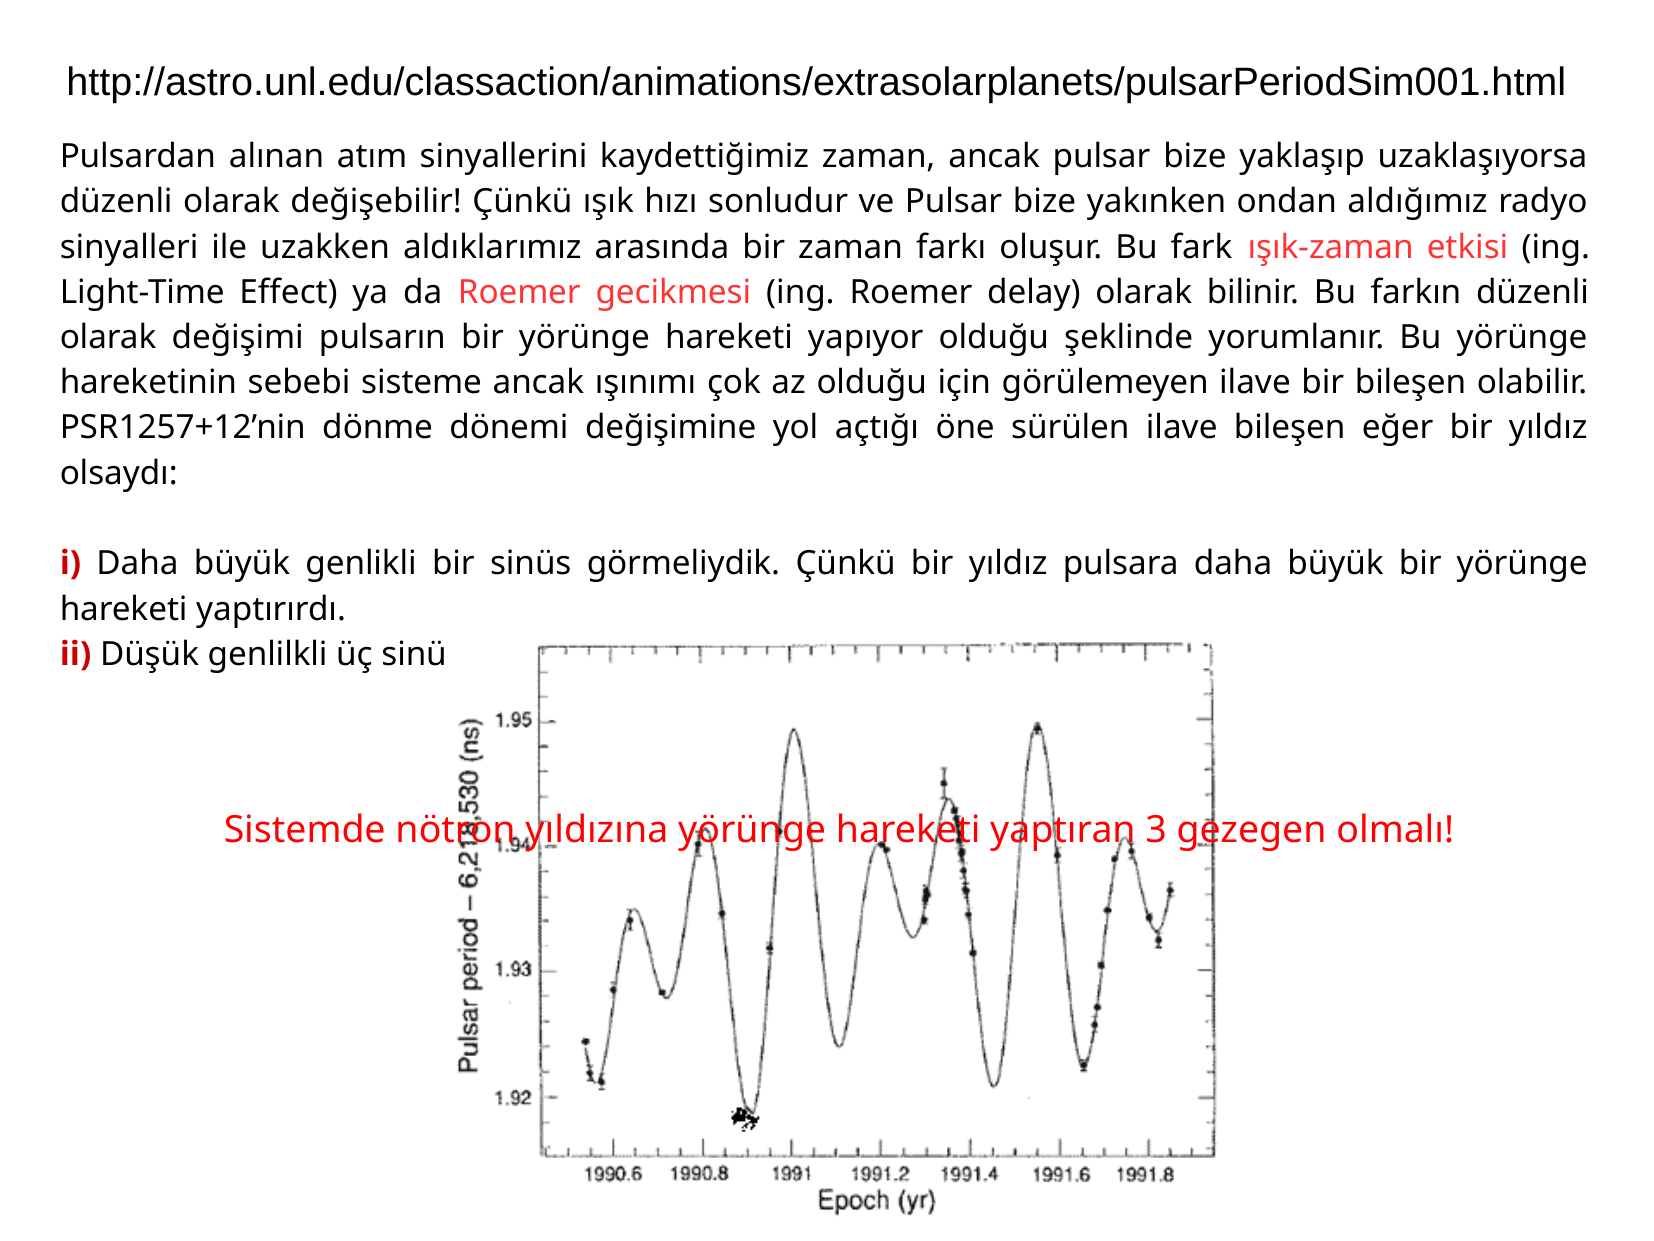

http://astro.unl.edu/classaction/animations/extrasolarplanets/pulsarPeriodSim001.html
Pulsardan alınan atım sinyallerini kaydettiğimiz zaman, ancak pulsar bize yaklaşıp uzaklaşıyorsa düzenli olarak değişebilir! Çünkü ışık hızı sonludur ve Pulsar bize yakınken ondan aldığımız radyo sinyalleri ile uzakken aldıklarımız arasında bir zaman farkı oluşur. Bu fark ışık-zaman etkisi (ing. Light-Time Effect) ya da Roemer gecikmesi (ing. Roemer delay) olarak bilinir. Bu farkın düzenli olarak değişimi pulsarın bir yörünge hareketi yapıyor olduğu şeklinde yorumlanır. Bu yörünge hareketinin sebebi sisteme ancak ışınımı çok az olduğu için görülemeyen ilave bir bileşen olabilir. PSR1257+12’nin dönme dönemi değişimine yol açtığı öne sürülen ilave bileşen eğer bir yıldız olsaydı:
i) Daha büyük genlikli bir sinüs görmeliydik. Çünkü bir yıldız pulsara daha büyük bir yörünge hareketi yaptırırdı.
ii) Düşük genlilkli üç sinüsün üstüste binmiş halini görmemeliydik.
Sistemde nötron yıldızına yörünge hareketi yaptıran 3 gezegen olmalı!